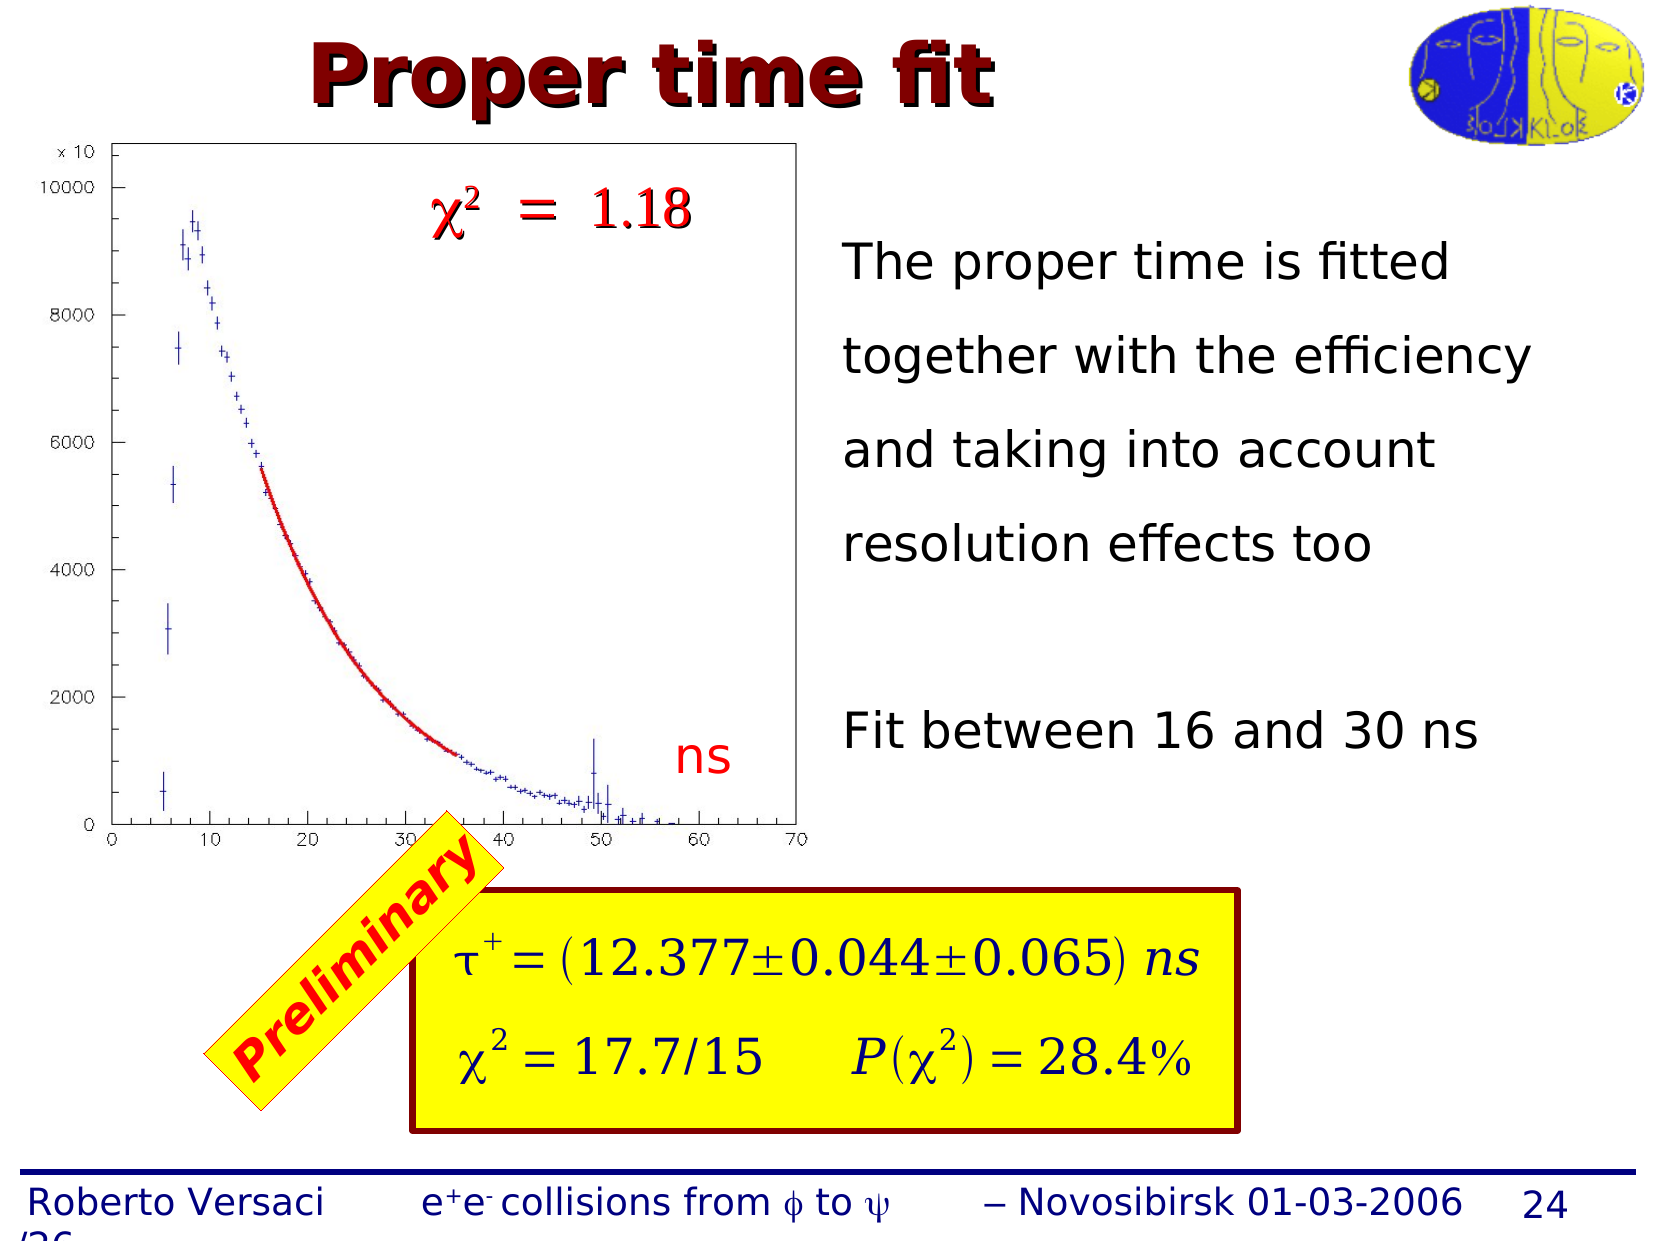

# Proper time fit
2 = 1.18
The proper time is fitted
together with the efficiency
and taking into account
resolution effects too
Fit between 16 and 30 ns
ns
Preliminary
24